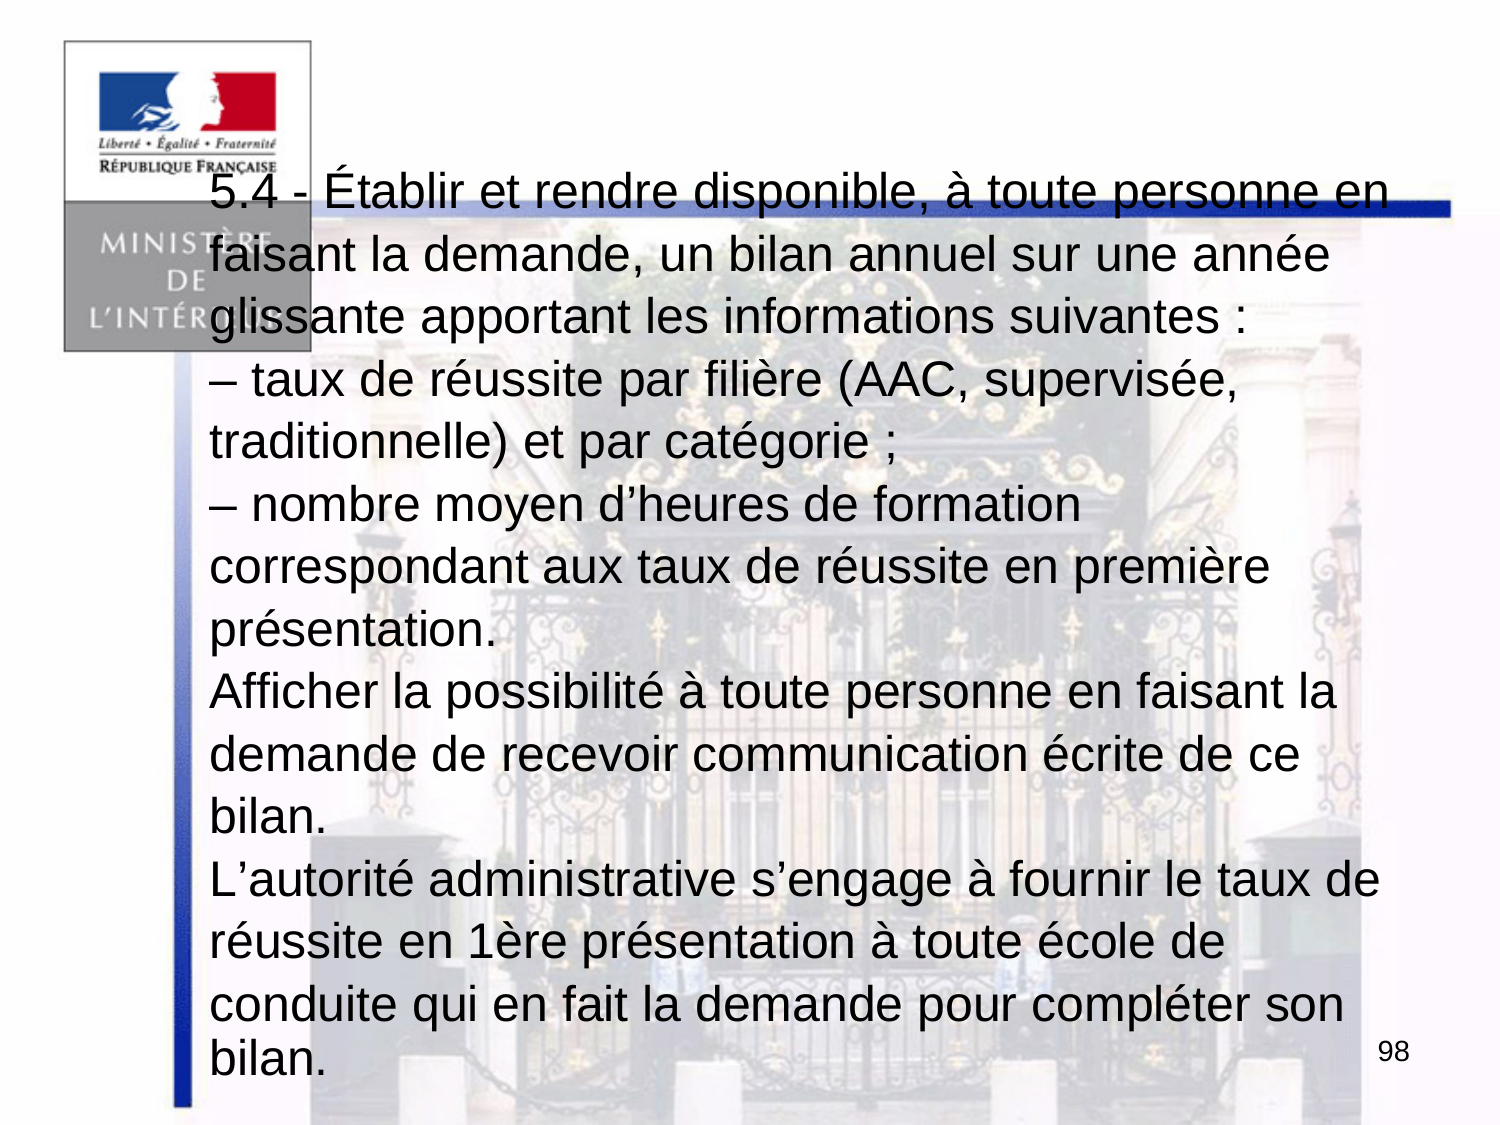

# 5.4 - Établir et rendre disponible, à toute personne en faisant la demande, un bilan annuel sur une année glissante apportant les informations suivantes : – taux de réussite par filière (AAC, supervisée, traditionnelle) et par catégorie ; – nombre moyen d’heures de formation correspondant aux taux de réussite en première présentation. Afficher la possibilité à toute personne en faisant la demande de recevoir communication écrite de ce bilan. L’autorité administrative s’engage à fournir le taux de réussite en 1ère présentation à toute école de conduite qui en fait la demande pour compléter son bilan.